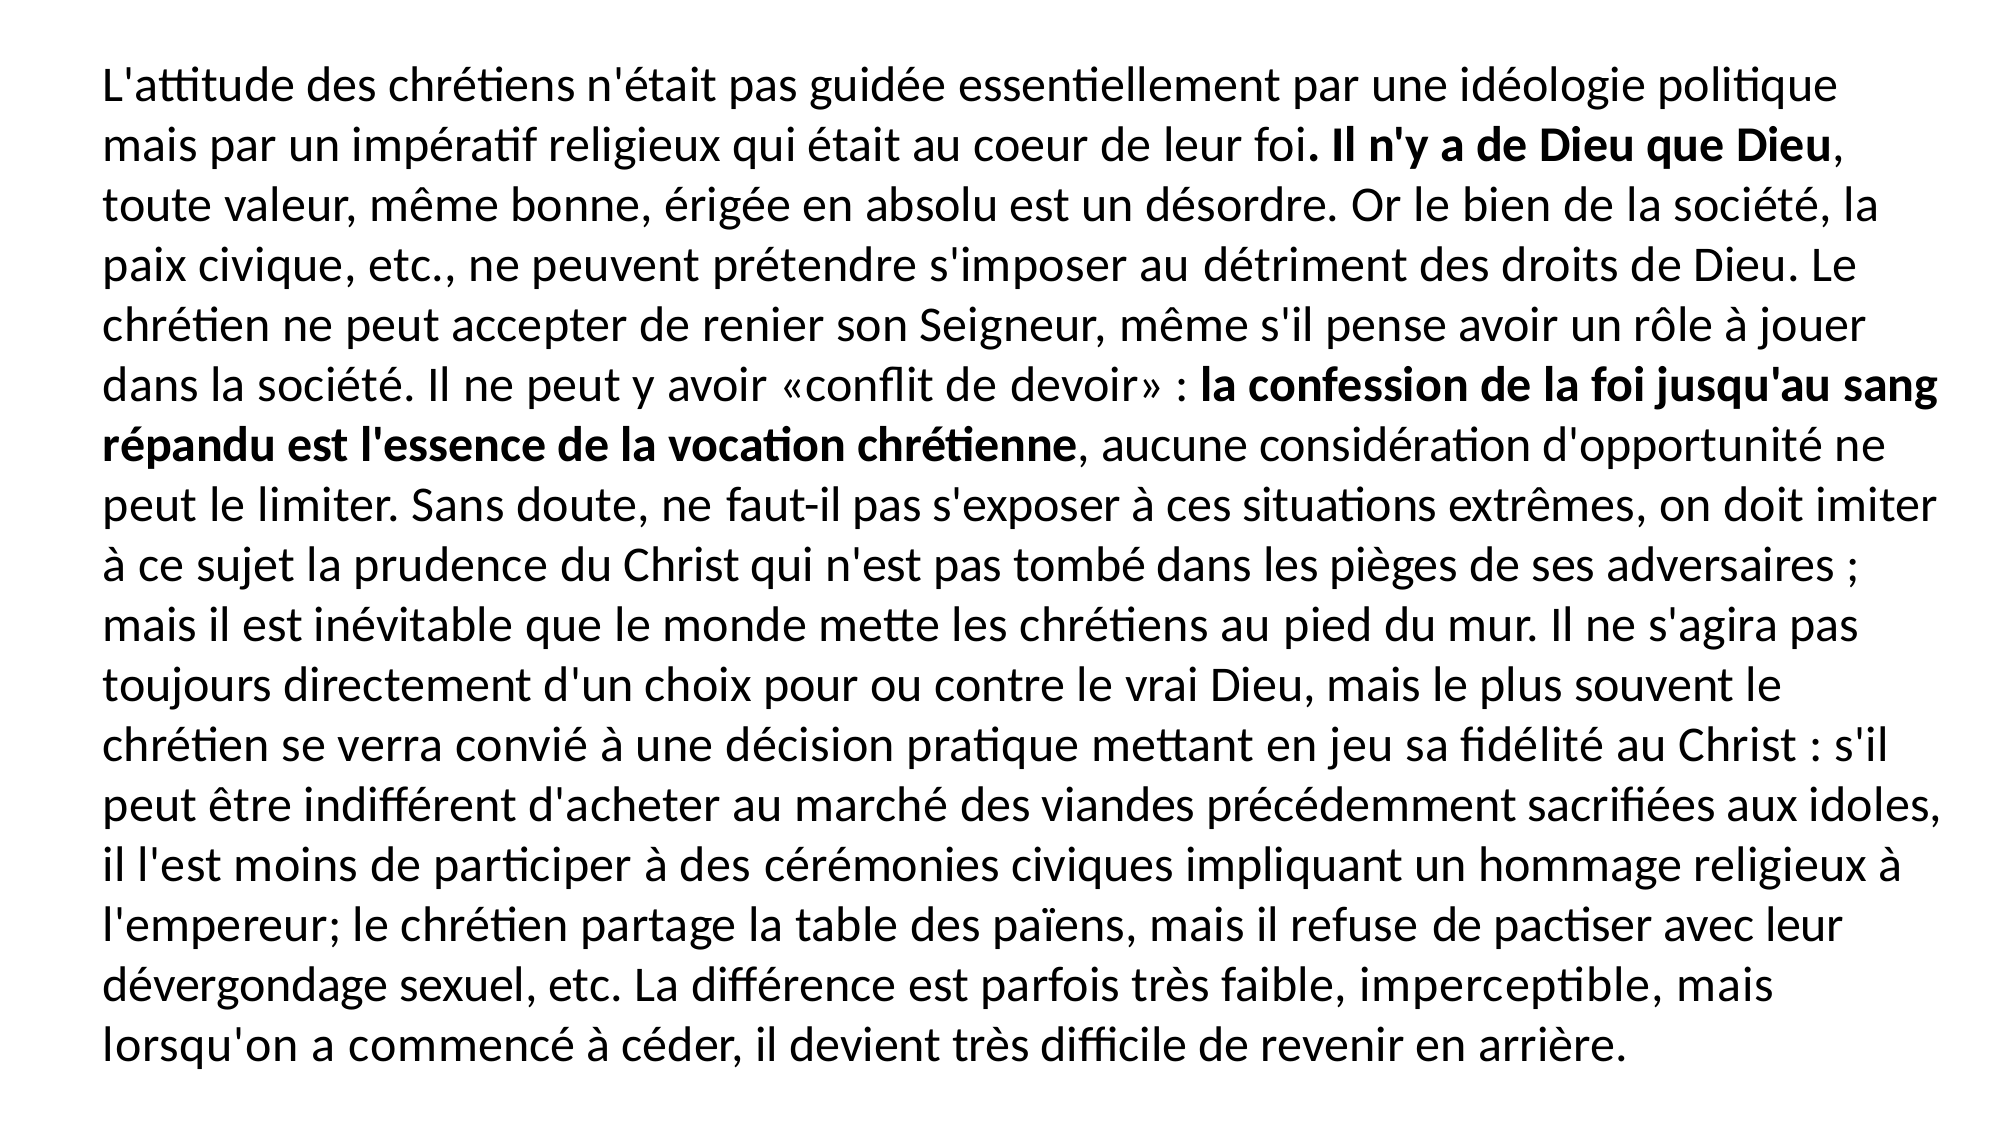

L'attitude des chrétiens n'était pas guidée essentiellement par une idéologie politique mais par un impératif religieux qui était au coeur de leur foi. Il n'y a de Dieu que Dieu, toute valeur, même bonne, érigée en absolu est un désordre. Or le bien de la société, la paix civique, etc., ne peuvent prétendre s'imposer au détriment des droits de Dieu. Le chrétien ne peut accepter de renier son Seigneur, même s'il pense avoir un rôle à jouer dans la société. Il ne peut y avoir «conflit de devoir» : la confession de la foi jusqu'au sang répandu est l'essence de la vocation chrétienne, aucune considération d'oppor­tunité ne peut le limiter. Sans doute, ne faut-il pas s'exposer à ces situations extrê­mes, on doit imiter à ce sujet la prudence du Christ qui n'est pas tombé dans les piè­ges de ses adversaires ; mais il est inévita­ble que le monde mette les chrétiens au pied du mur. Il ne s'agira pas toujours directement d'un choix pour ou contre le vrai Dieu, mais le plus souvent le chrétien se verra convié à une décision pratique mettant en jeu sa fidélité au Christ : s'il peut être indifférent d'acheter au marché des viandes précédemment sacrifiées aux idoles, il l'est moins de participer à des cérémonies civiques impliquant un hom­mage religieux à l'empereur; le chrétien partage la table des païens, mais il refuse de pactiser avec leur dévergondage sexuel, etc. La différence est parfois très faible, imperceptible, mais lorsqu'on a com­mencé à céder, il devient très difficile de revenir en arrière.